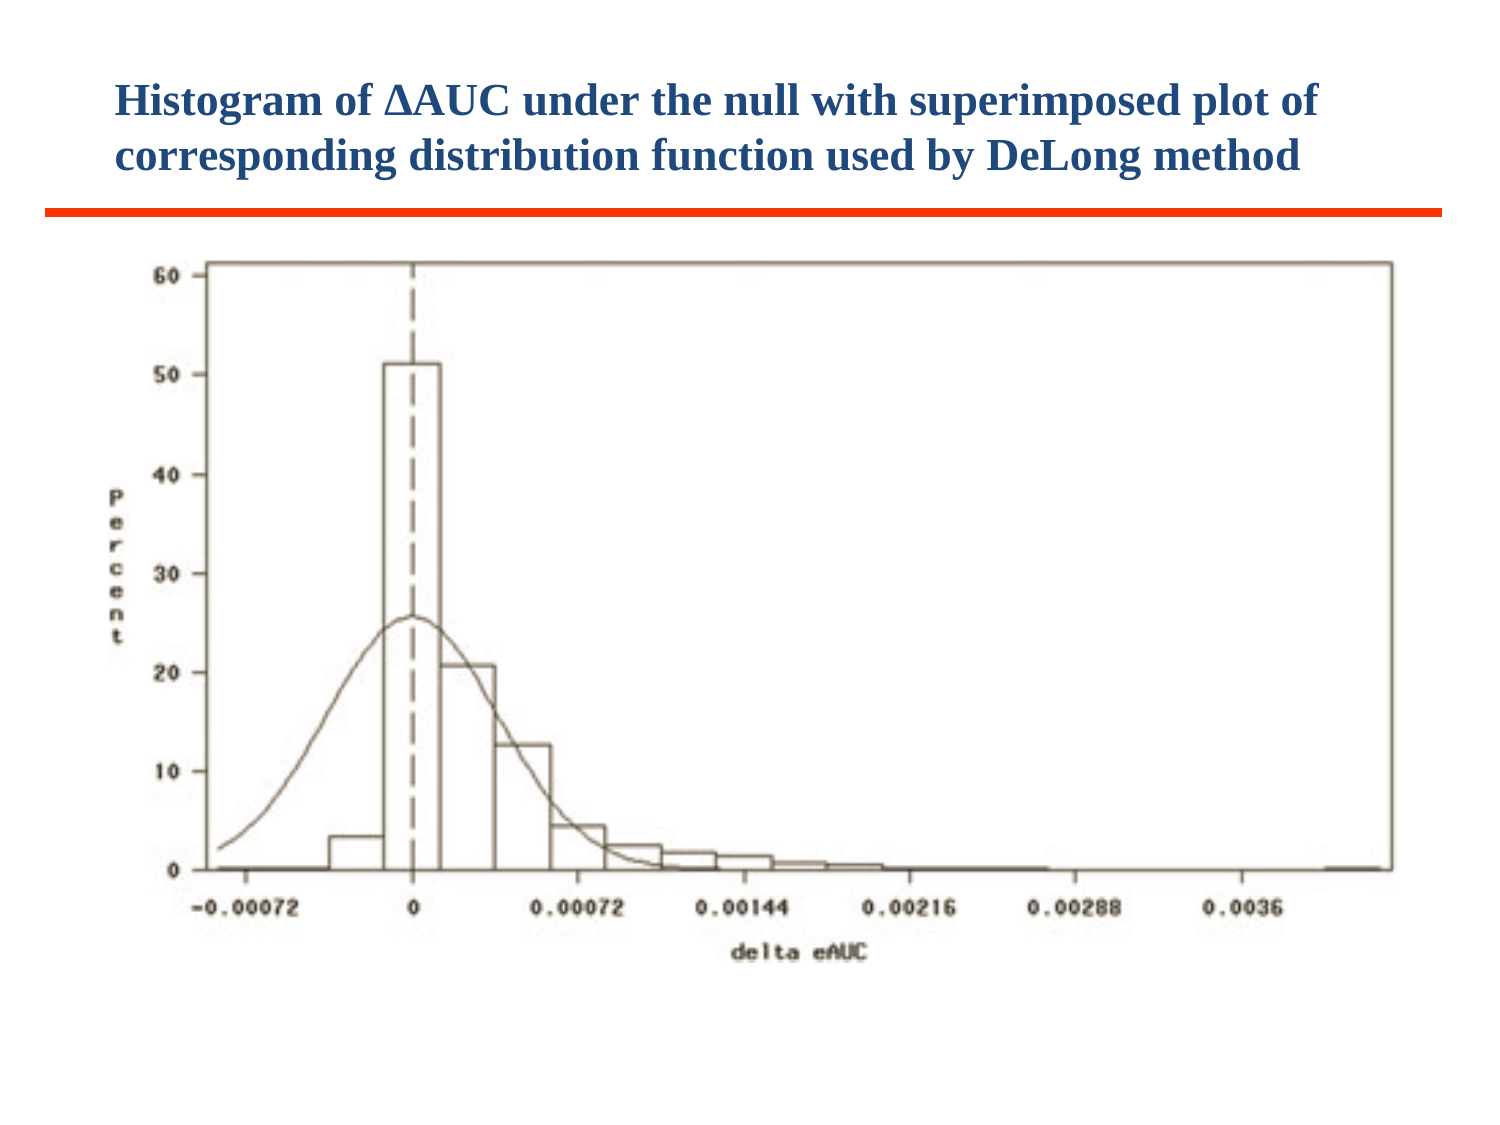

Histogram of ∆AUC under the null with superimposed plot of corresponding distribution function used by DeLong method